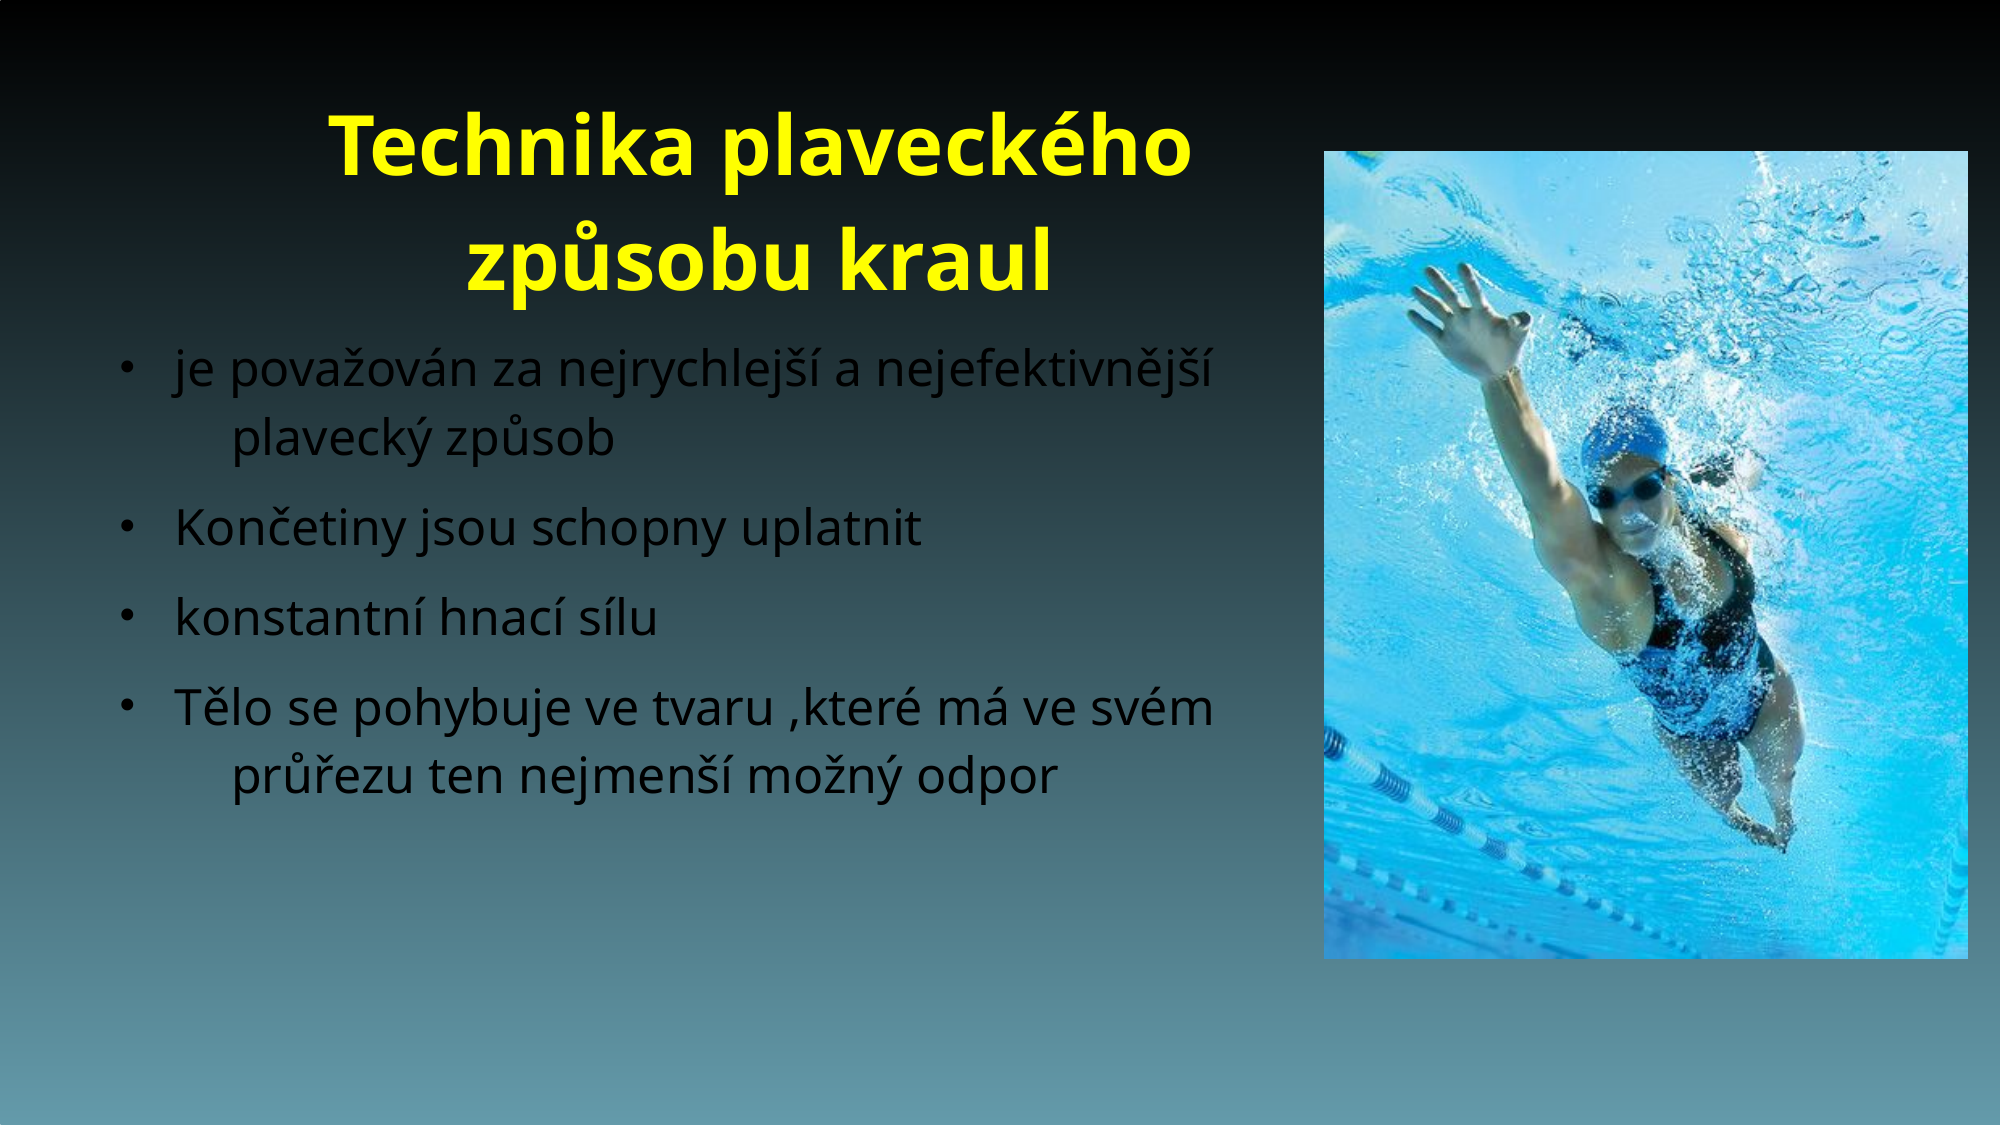

Technika plaveckého způsobu kraul
je považován za nejrychlejší a nejefektivnější plavecký způsob
Končetiny jsou schopny uplatnit
konstantní hnací sílu
Tělo se pohybuje ve tvaru ,které má ve svém průřezu ten nejmenší možný odpor